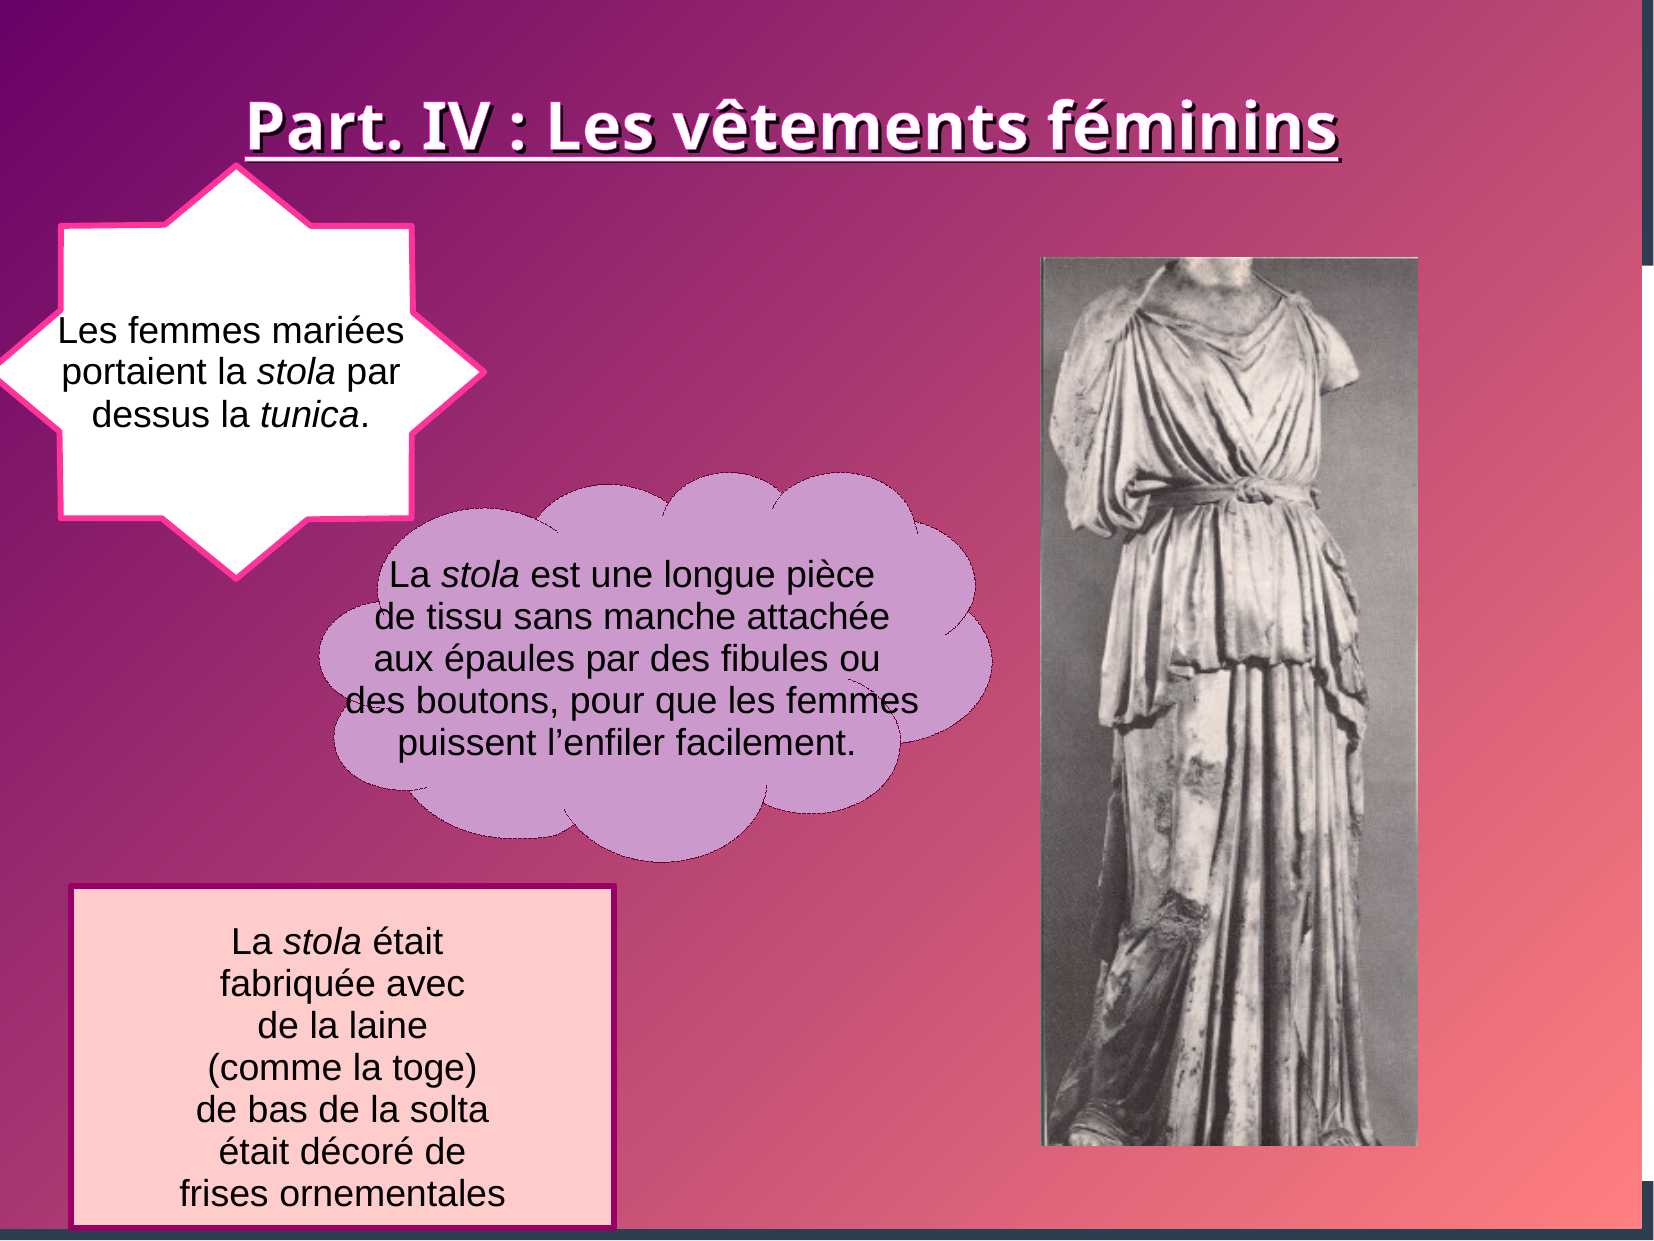

Part. IV : Les vêtements féminins
Les femmes mariées
portaient la stola par
dessus la tunica.
La stola est une longue pièce
de tissu sans manche attachée
aux épaules par des fibules ou
des boutons, pour que les femmes
puissent l’enfiler facilement.
La stola était
fabriquée avec
de la laine
(comme la toge)
de bas de la solta
était décoré de
frises ornementales